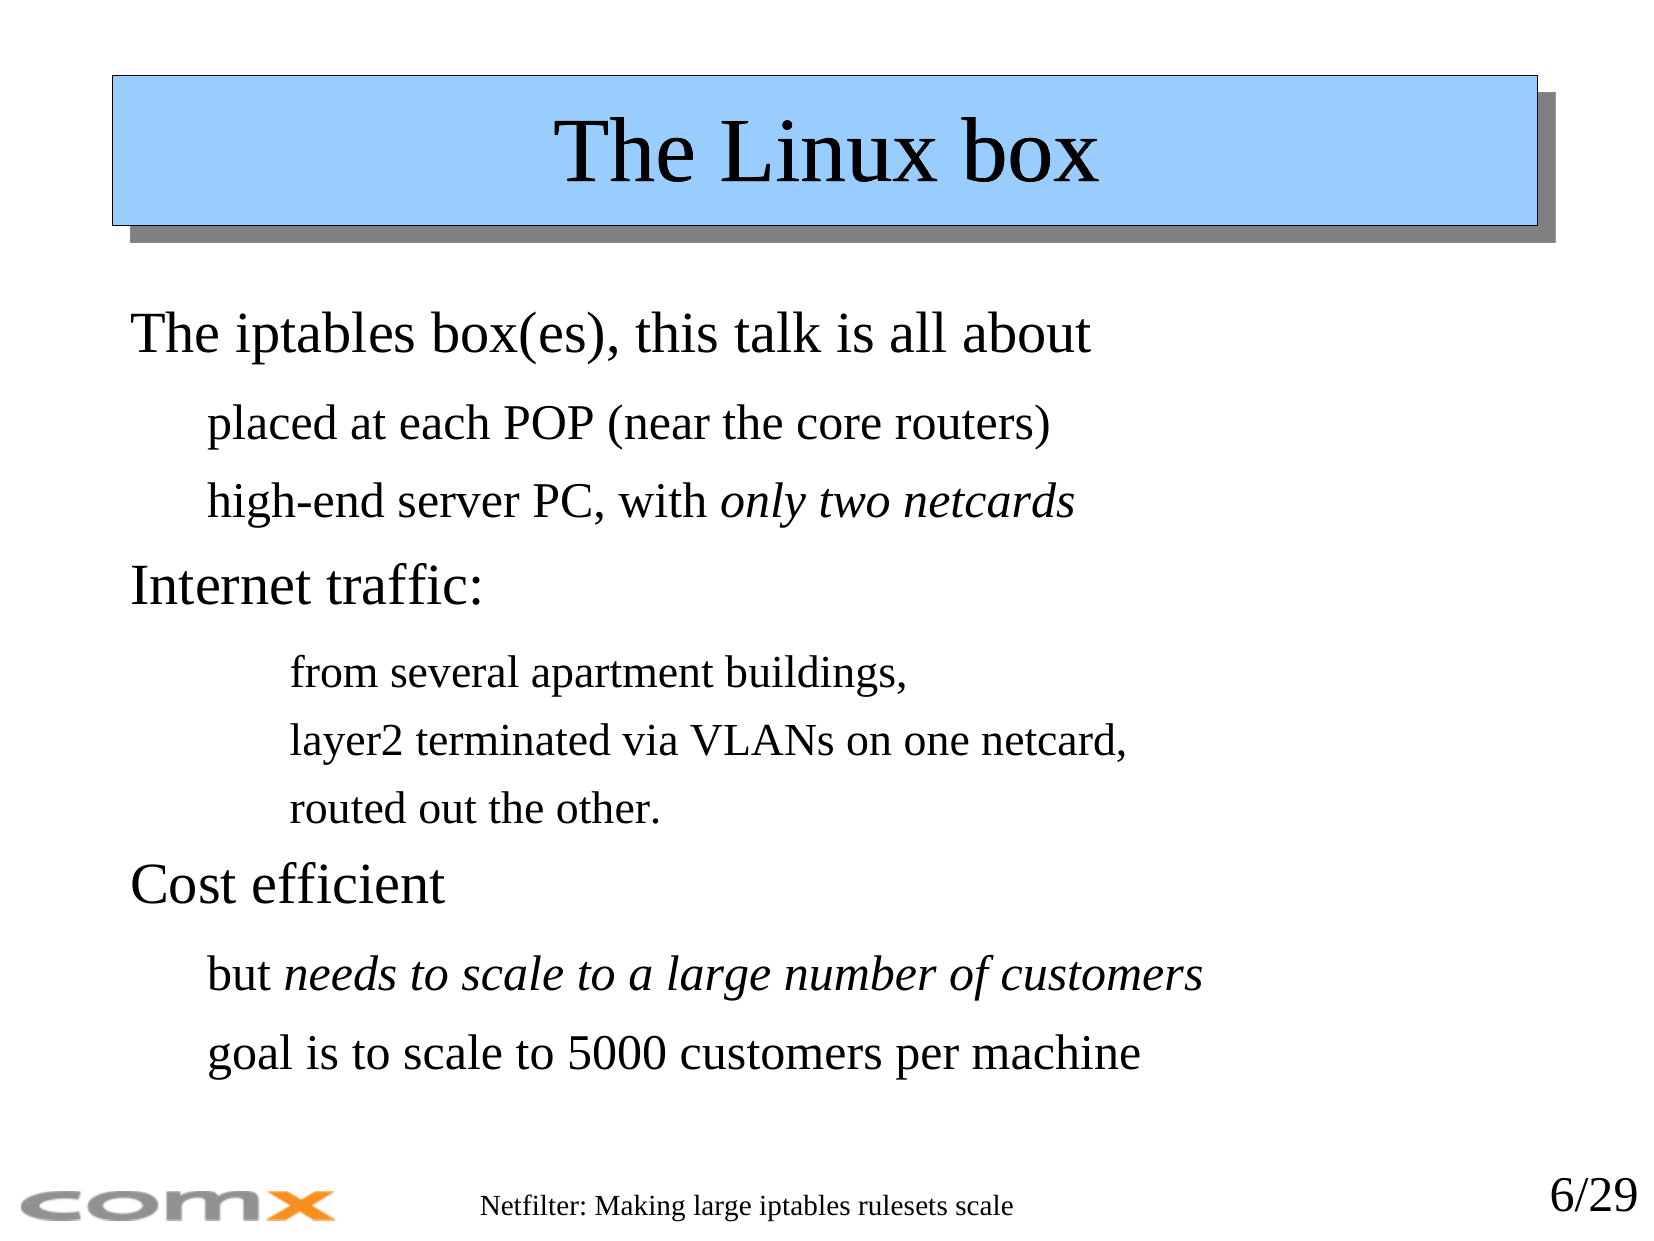

# The Linux box
The iptables box(es), this talk is all about
placed at each POP (near the core routers)
high-end server PC, with only two netcards
Internet traffic:
from several apartment buildings,
layer2 terminated via VLANs on one netcard,
routed out the other.
Cost efficient
but needs to scale to a large number of customers
goal is to scale to 5000 customers per machine